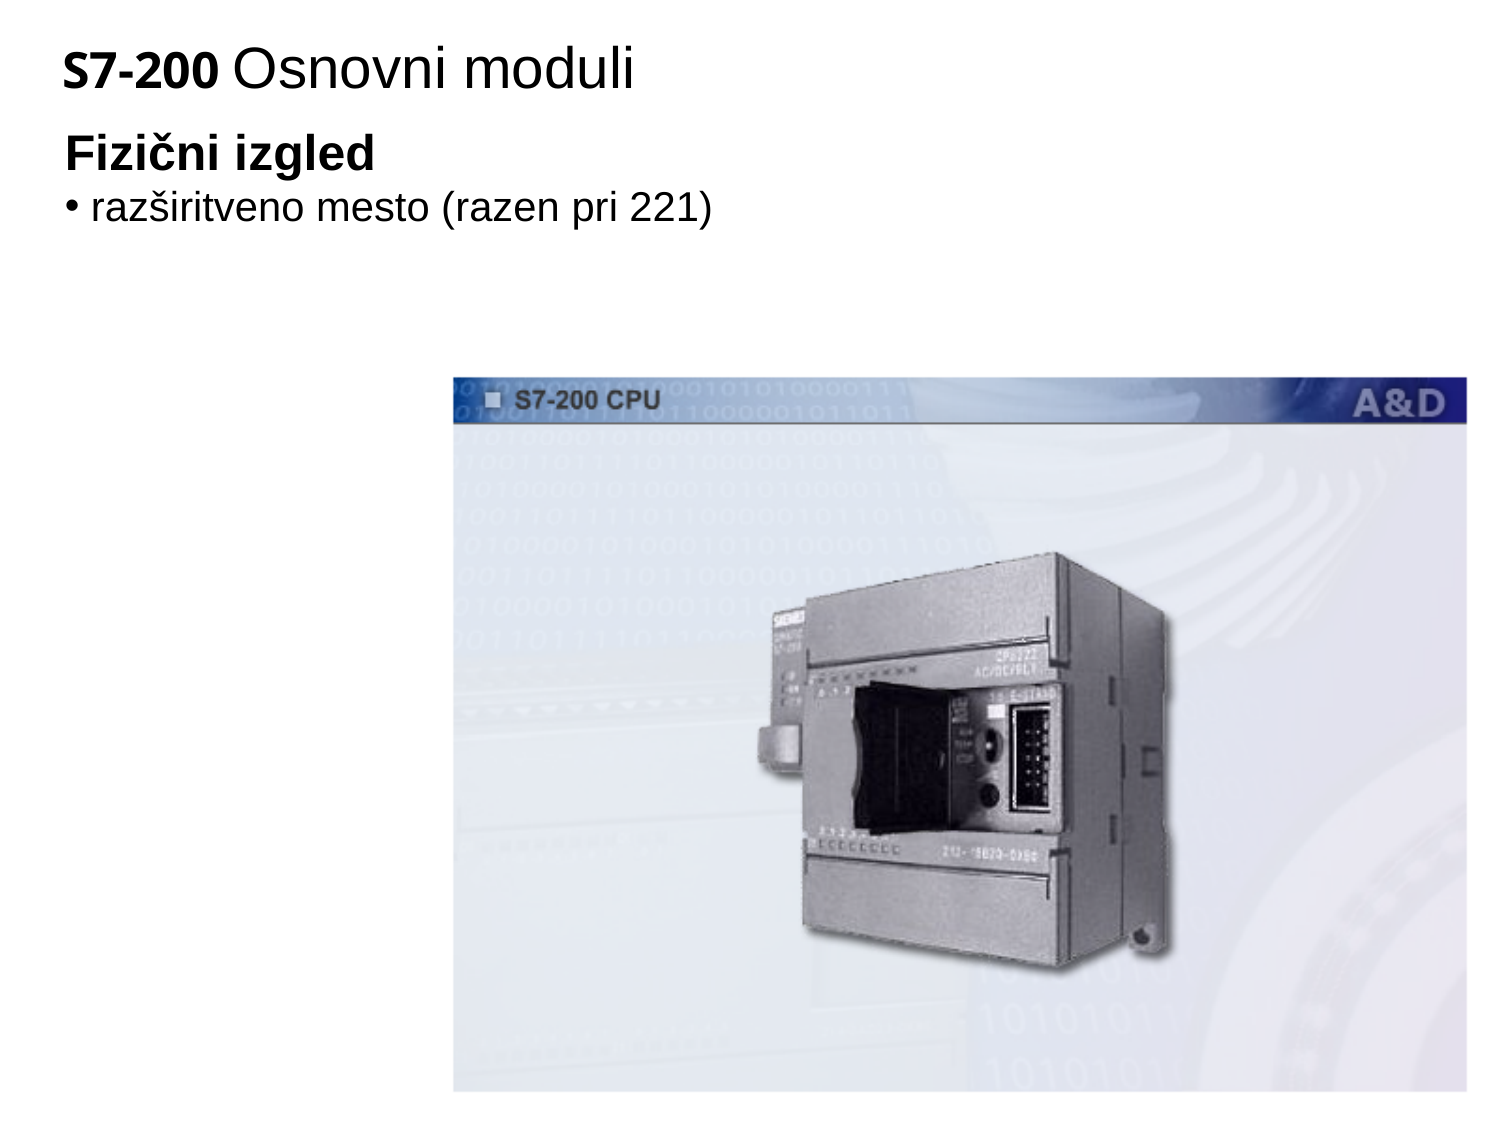

S7-200 Osnovni moduli
Fizični izgled
 razširitveno mesto (razen pri 221)